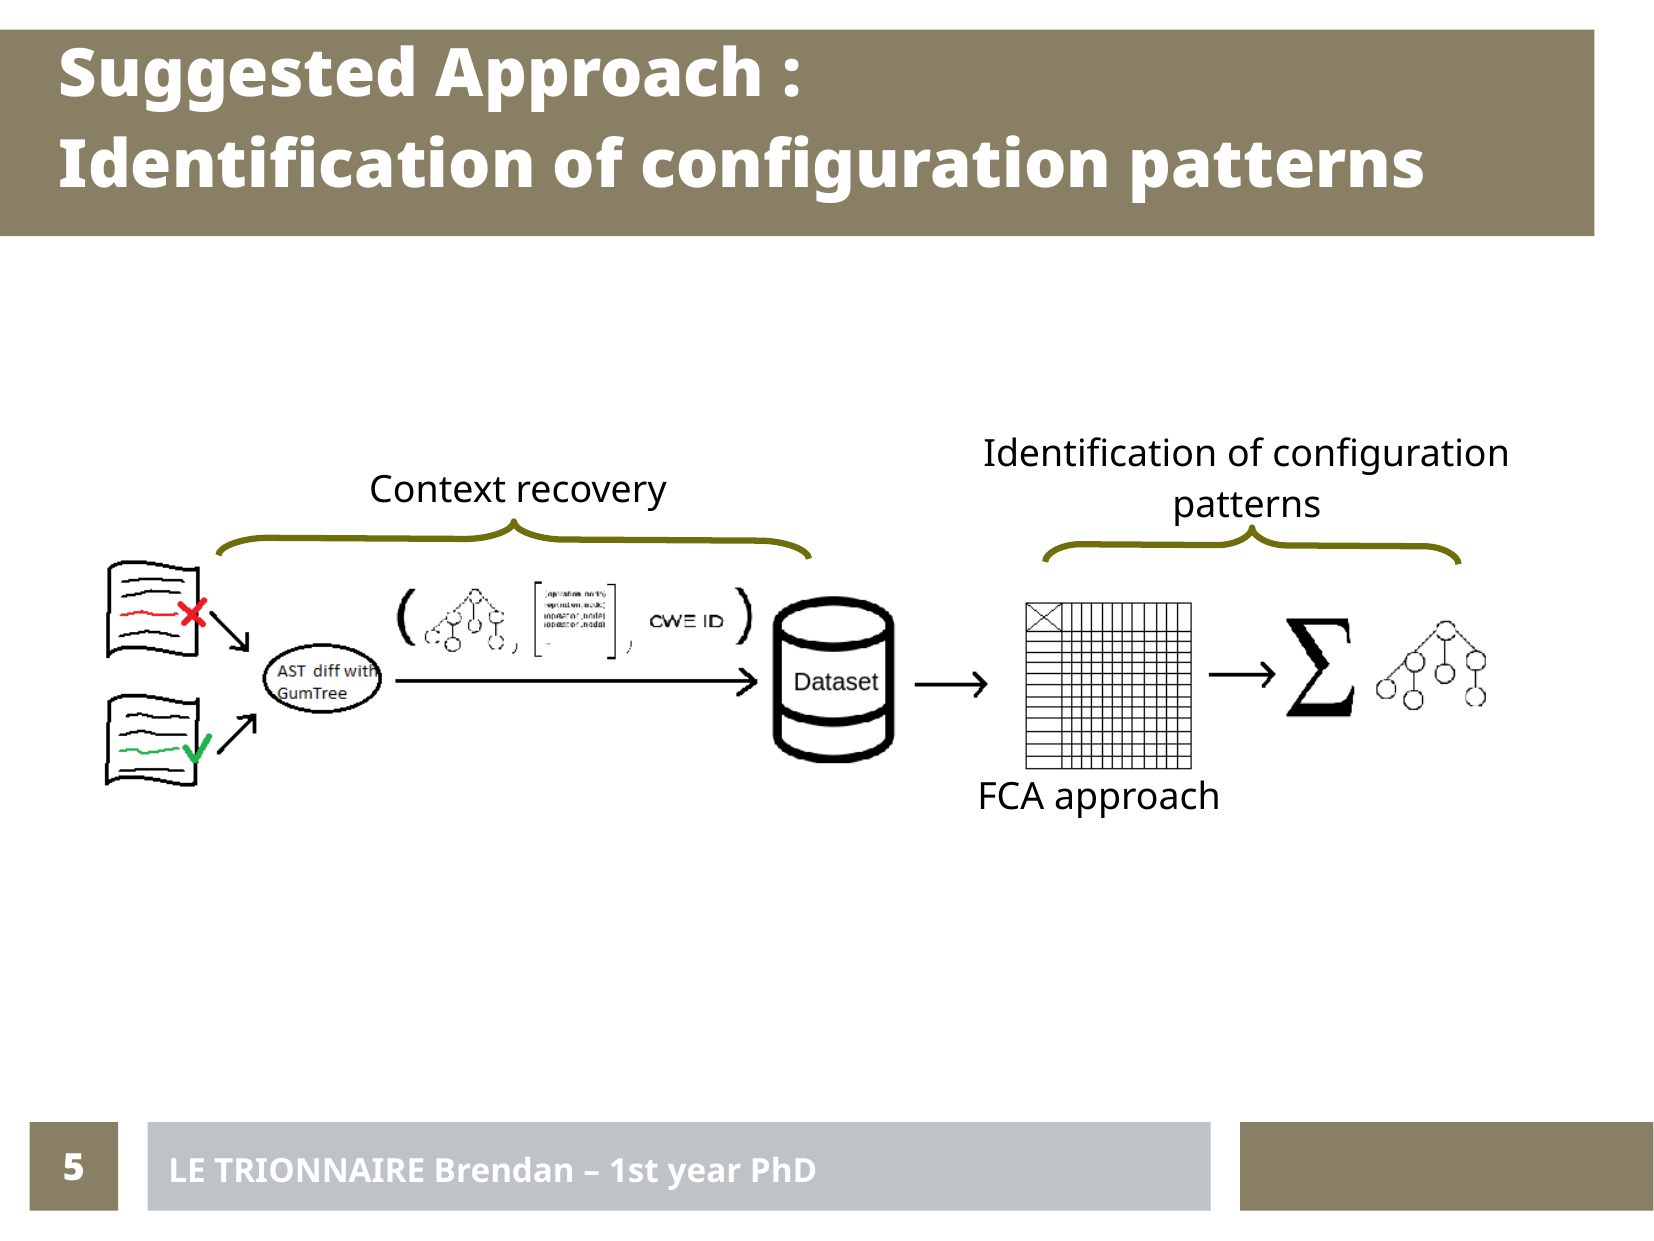

# Suggested Approach : Identification of configuration patterns
Identification of configuration
patterns
Context recovery
FCA approach
5
LE TRIONNAIRE Brendan – 1st year PhD
→ Identify ‘bad-smells’ configuration to help developers avoiding it during devlelopment
→ For each ‘bad-smell’, propose one or more solution
1) Construction des configurations
2) Génération de patchs (séquence d’actions) génériques
3) Utilisation sous forme d’aide au développeur